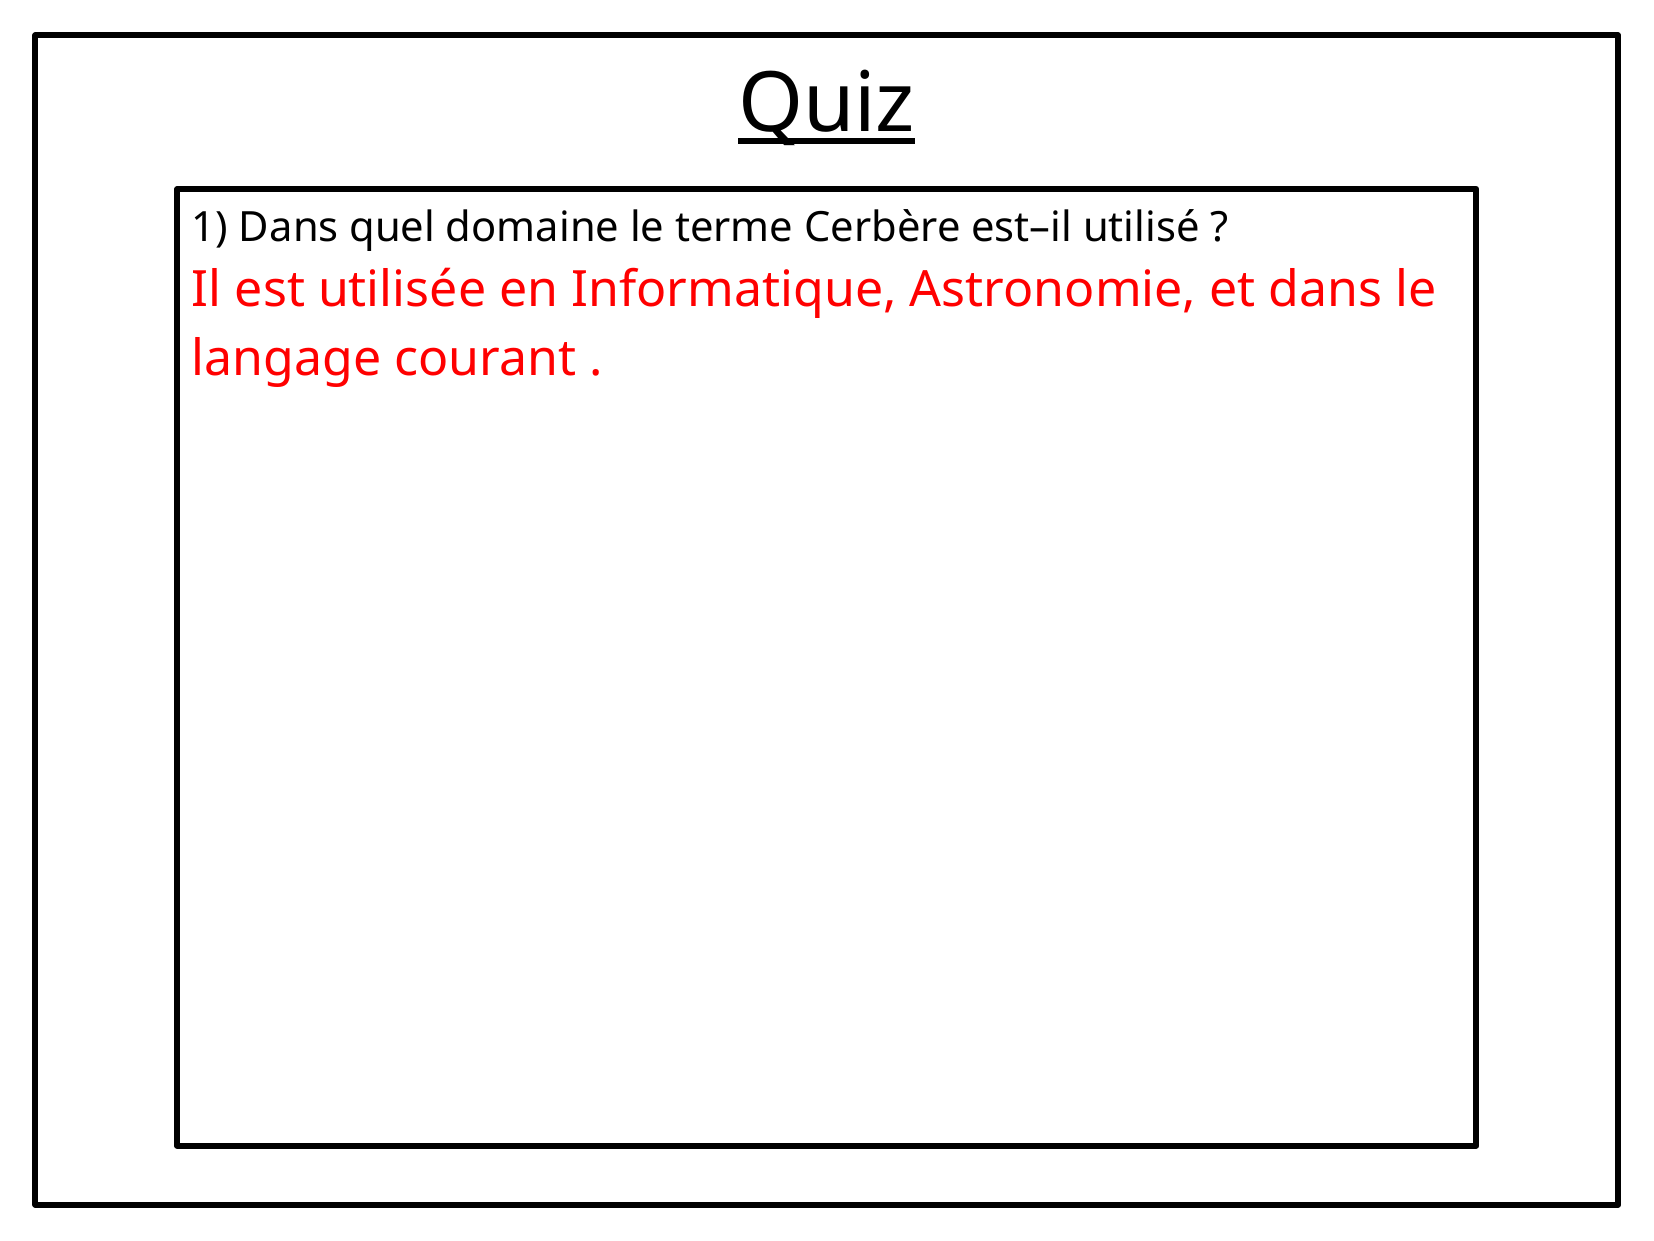

Quiz
1) Dans quel domaine le terme Cerbère est–il utilisé ?
Il est utilisée en Informatique, Astronomie, et dans le langage courant .